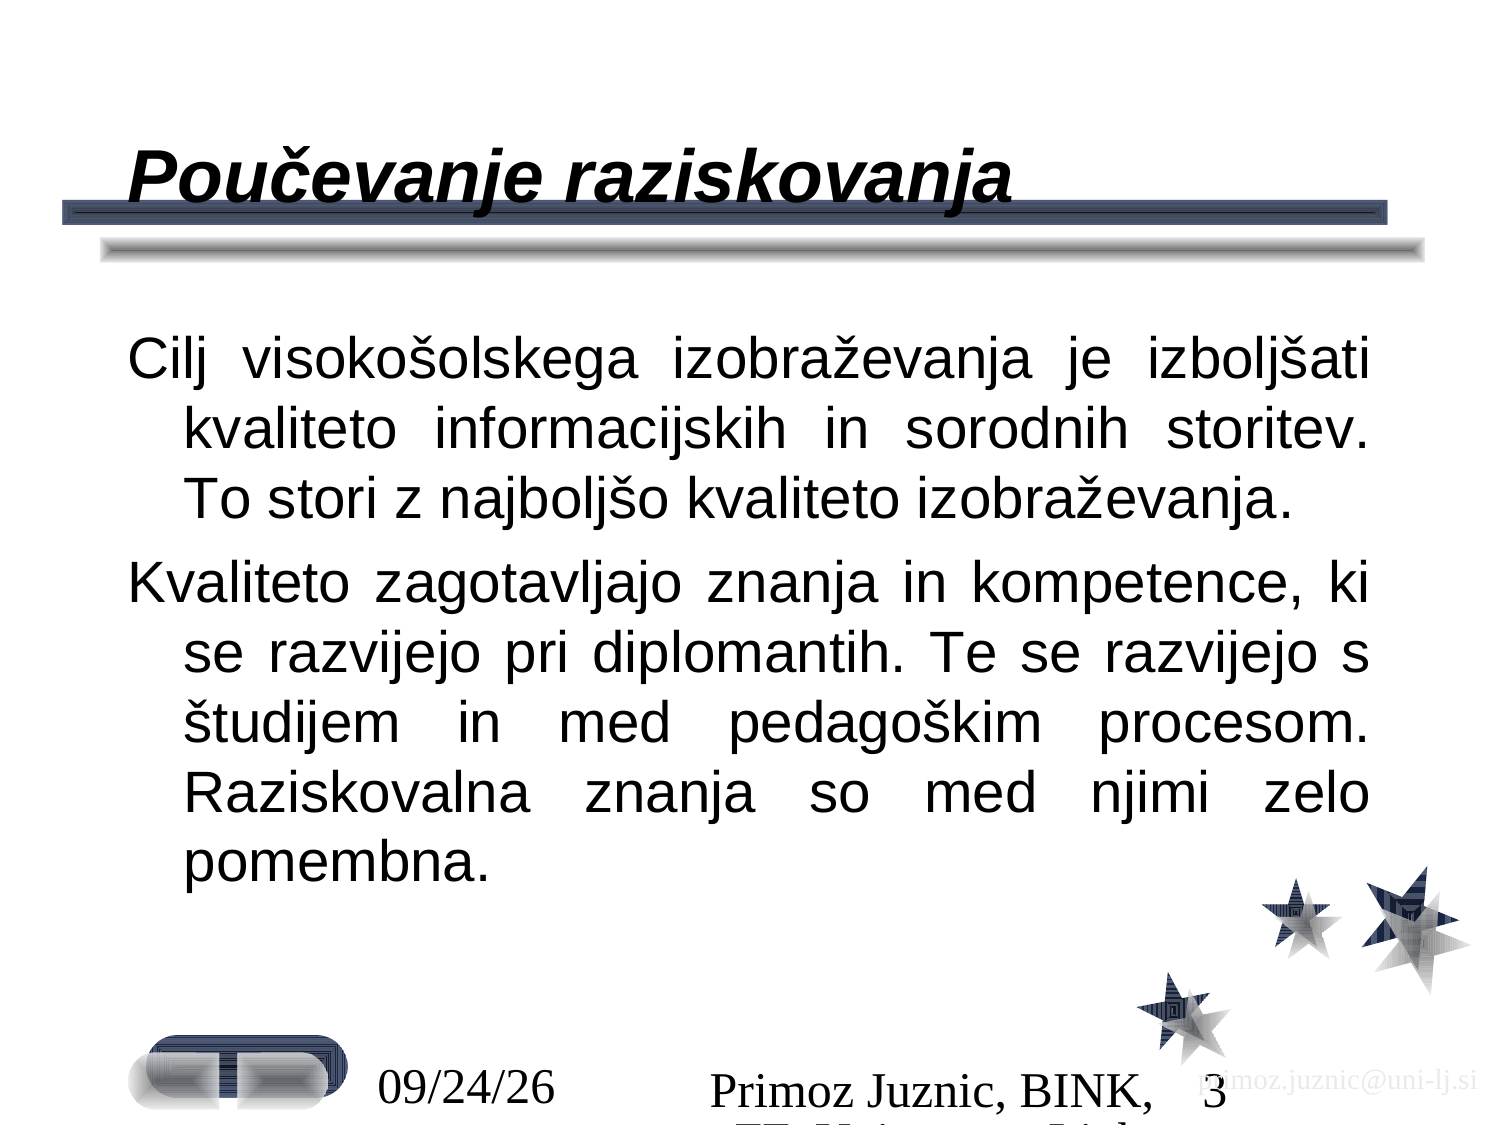

# Poučevanje raziskovanja
Cilj visokošolskega izobraževanja je izboljšati kvaliteto informacijskih in sorodnih storitev. To stori z najboljšo kvaliteto izobraževanja.
Kvaliteto zagotavljajo znanja in kompetence, ki se razvijejo pri diplomantih. Te se razvijejo s študijem in med pedagoškim procesom. Raziskovalna znanja so med njimi zelo pomembna.
Primoz Juznic, BINK, FF, Univerza v Ljubljani
3